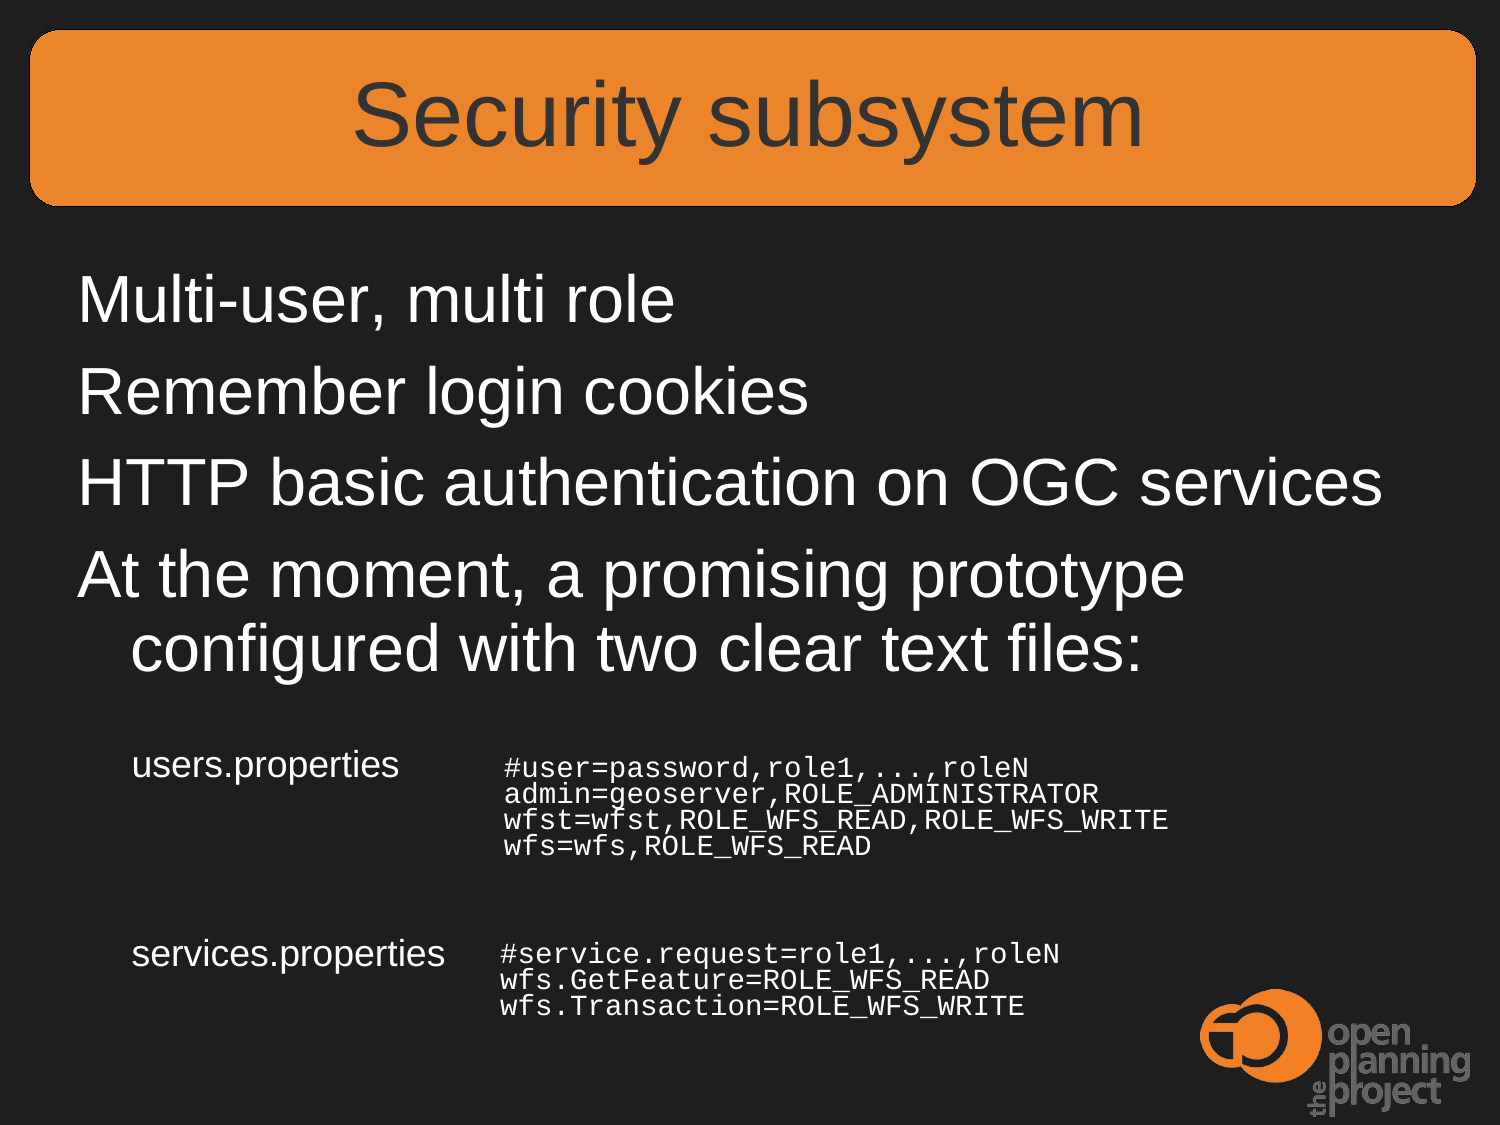

# Security subsystem
Multi-user, multi role
Remember login cookies
HTTP basic authentication on OGC services
At the moment, a promising prototype configured with two clear text files:
users.properties
#user=password,role1,...,roleN
admin=geoserver,ROLE_ADMINISTRATOR
wfst=wfst,ROLE_WFS_READ,ROLE_WFS_WRITE
wfs=wfs,ROLE_WFS_READ
services.properties
#service.request=role1,...,roleN
wfs.GetFeature=ROLE_WFS_READ
wfs.Transaction=ROLE_WFS_WRITE